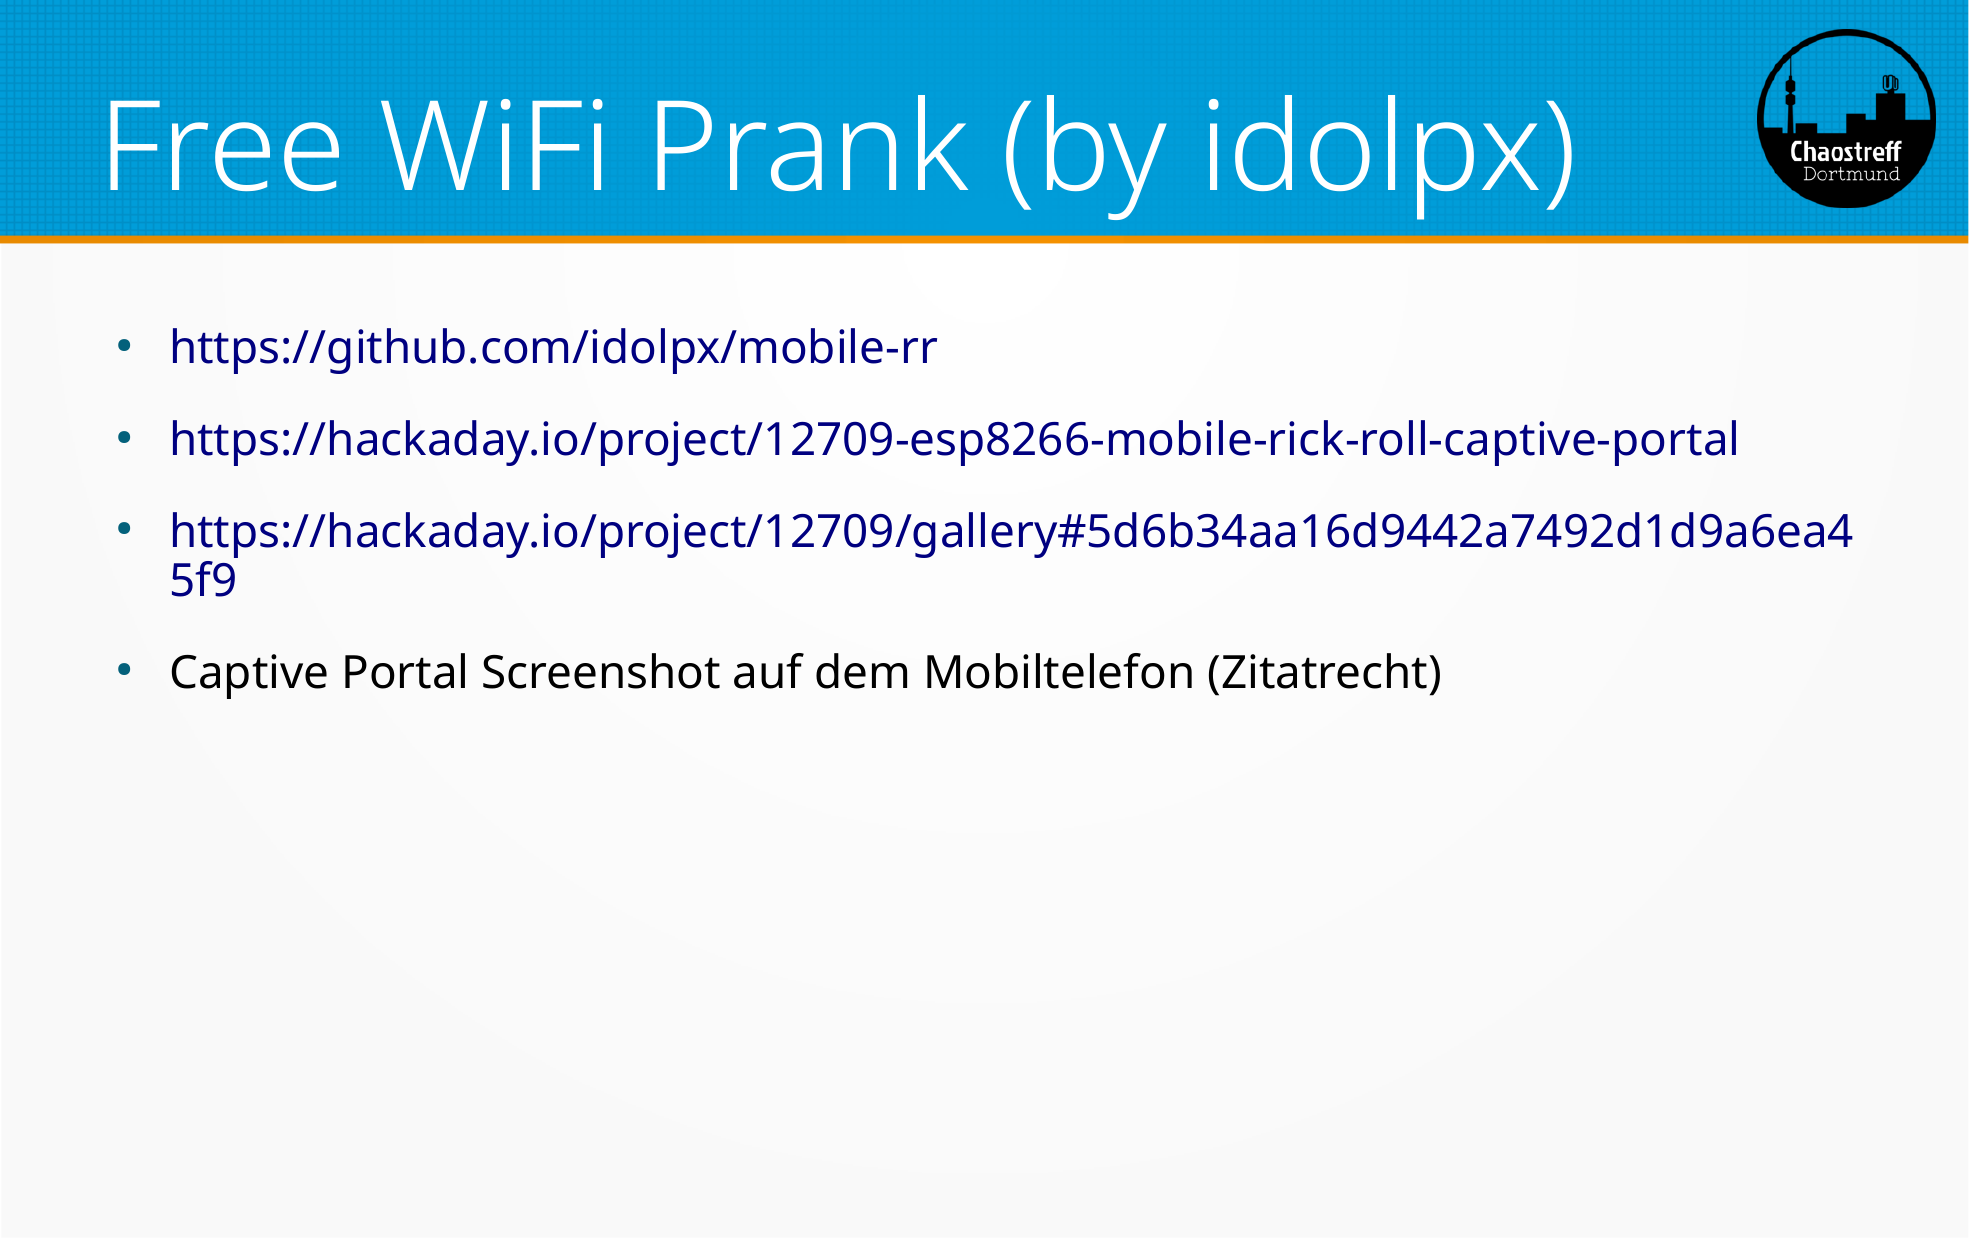

# Free WiFi Prank (by idolpx)
https://github.com/idolpx/mobile-rr
https://hackaday.io/project/12709-esp8266-mobile-rick-roll-captive-portal
https://hackaday.io/project/12709/gallery#5d6b34aa16d9442a7492d1d9a6ea45f9
Captive Portal Screenshot auf dem Mobiltelefon (Zitatrecht)